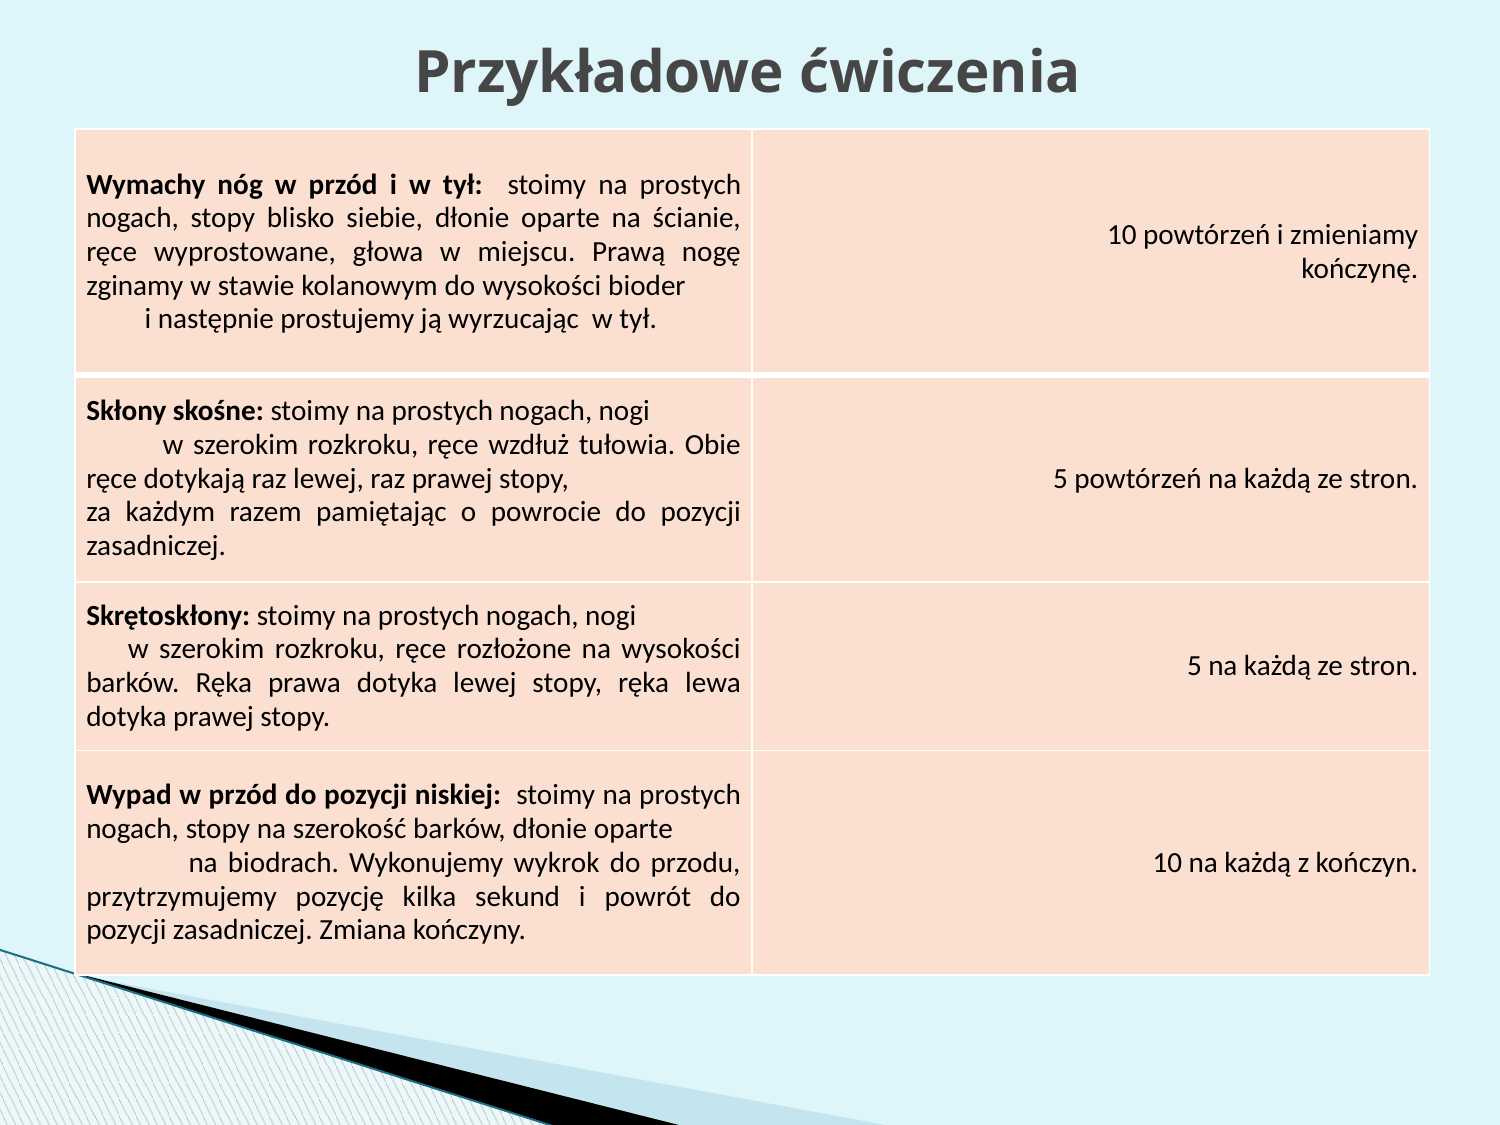

#
Przykładowe ćwiczenia
| Wymachy nóg w przód i w tył: stoimy na prostych nogach, stopy blisko siebie, dłonie oparte na ścianie, ręce wyprostowane, głowa w miejscu. Prawą nogę zginamy w stawie kolanowym do wysokości bioder i następnie prostujemy ją wyrzucając w tył. | 10 powtórzeń i zmieniamy kończynę. |
| --- | --- |
| Skłony skośne: stoimy na prostych nogach, nogi w szerokim rozkroku, ręce wzdłuż tułowia. Obie ręce dotykają raz lewej, raz prawej stopy, za każdym razem pamiętając o powrocie do pozycji zasadniczej. | 5 powtórzeń na każdą ze stron. |
| Skrętoskłony: stoimy na prostych nogach, nogi w szerokim rozkroku, ręce rozłożone na wysokości barków. Ręka prawa dotyka lewej stopy, ręka lewa dotyka prawej stopy. | 5 na każdą ze stron. |
| Wypad w przód do pozycji niskiej: stoimy na prostych nogach, stopy na szerokość barków, dłonie oparte na biodrach. Wykonujemy wykrok do przodu, przytrzymujemy pozycję kilka sekund i powrót do pozycji zasadniczej. Zmiana kończyny. | 10 na każdą z kończyn. |